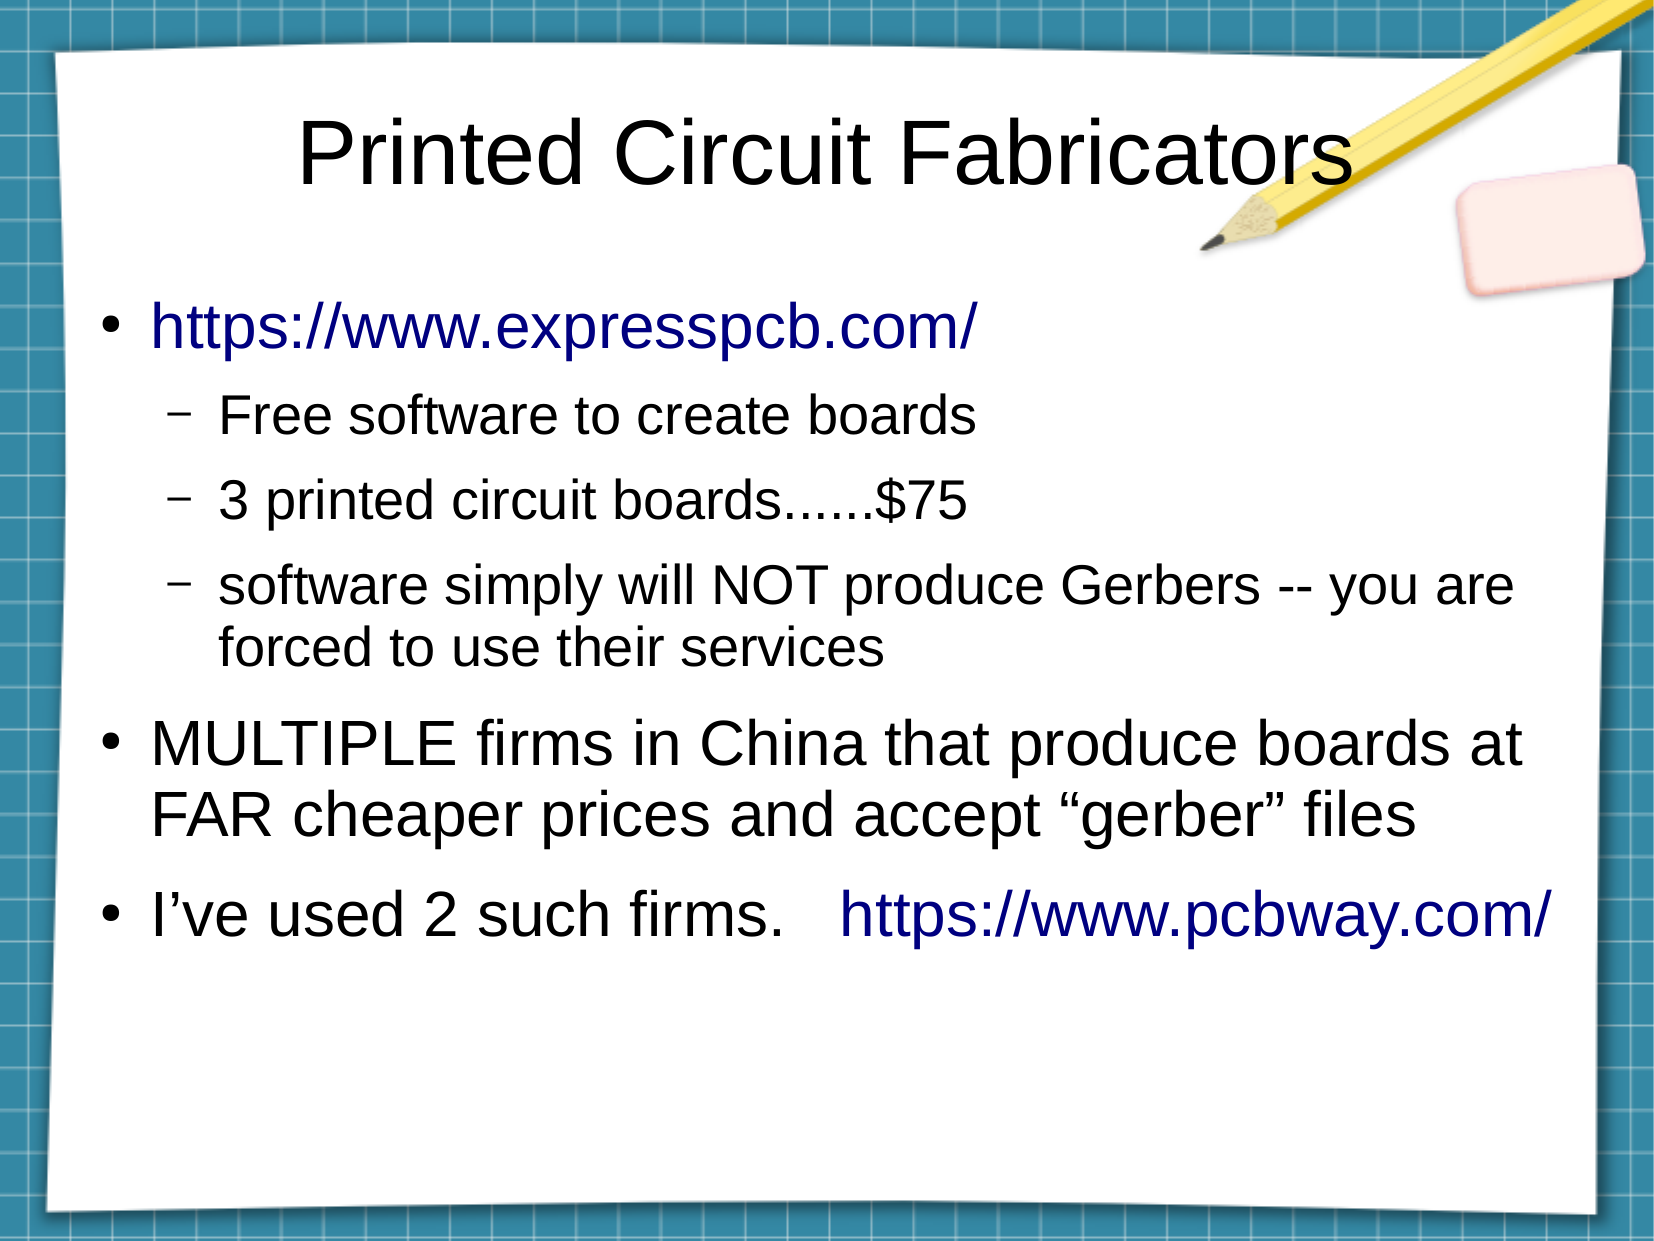

# Printed Circuit Fabricators
https://www.expresspcb.com/
Free software to create boards
3 printed circuit boards......$75
software simply will NOT produce Gerbers -- you are forced to use their services
MULTIPLE firms in China that produce boards at FAR cheaper prices and accept “gerber” files
I’ve used 2 such firms. https://www.pcbway.com/